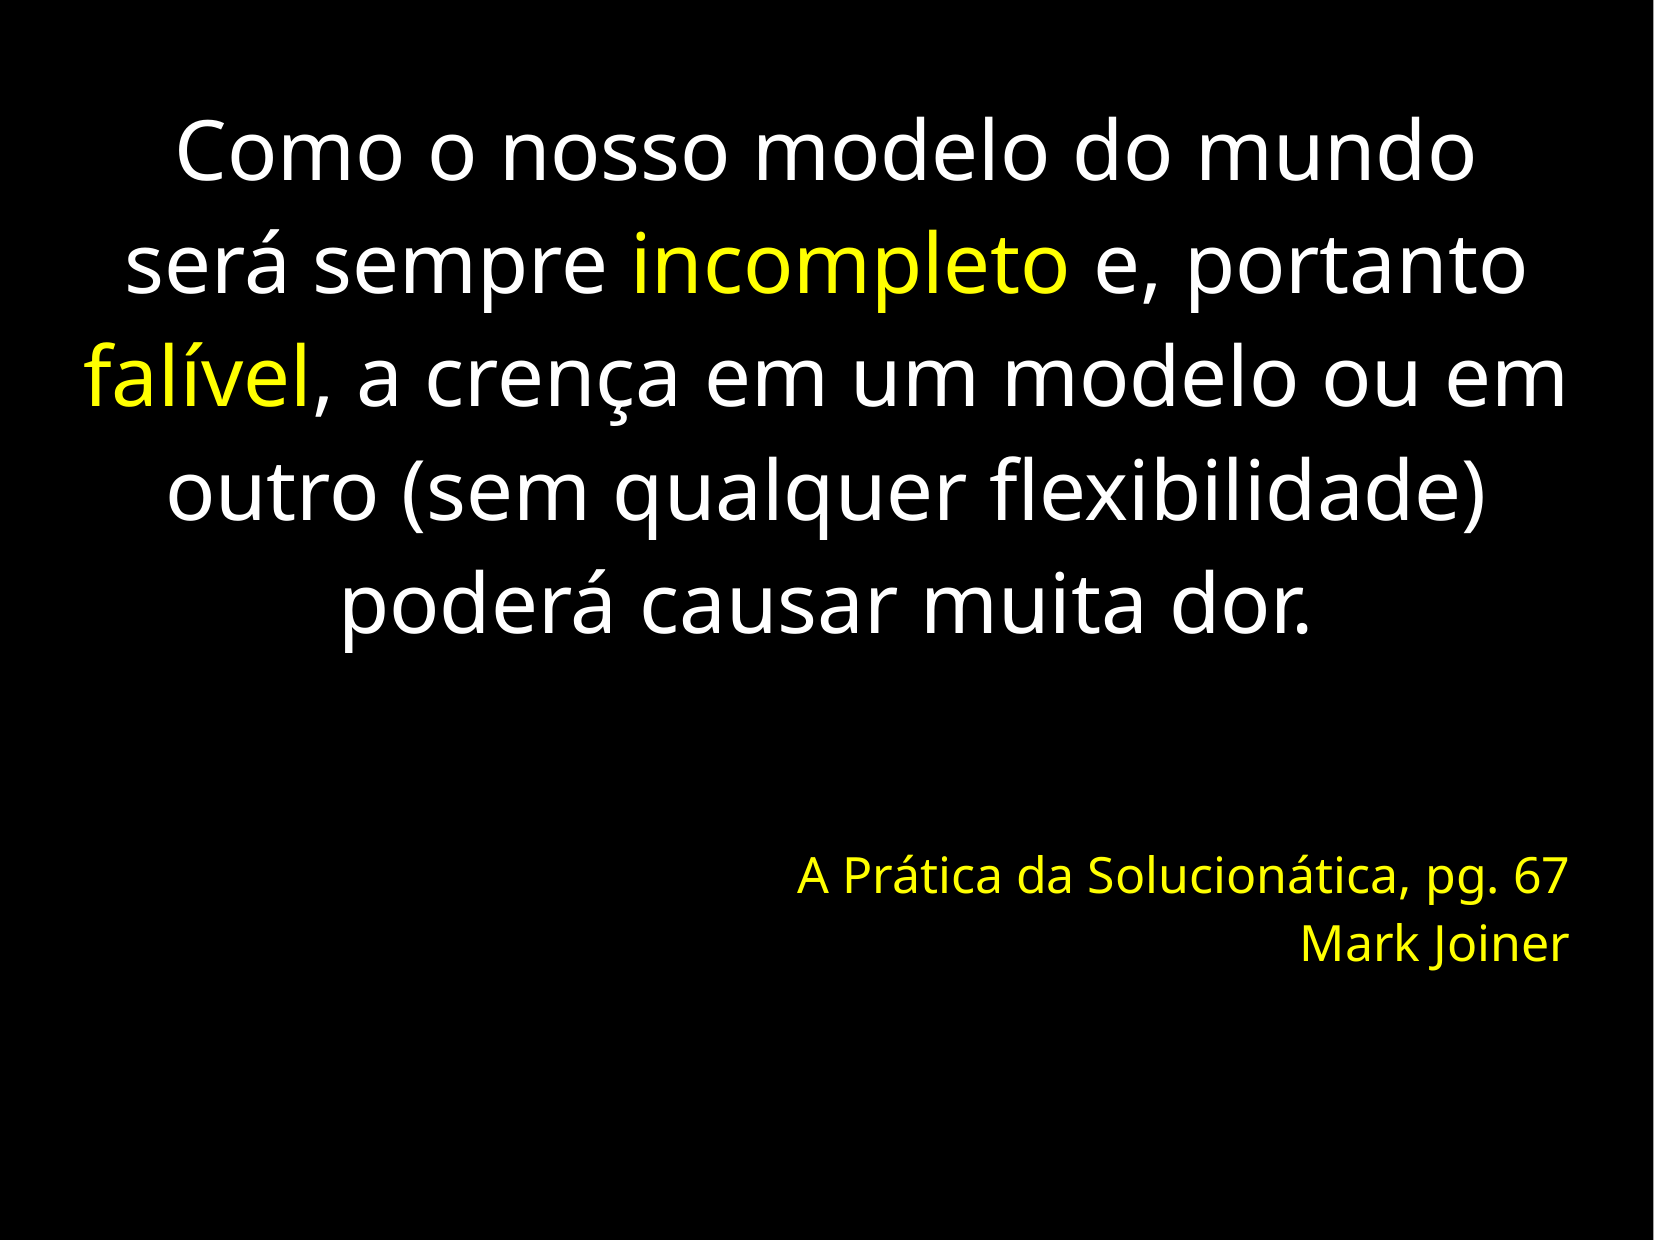

# Como o nosso modelo do mundo será sempre incompleto e, portanto falível, a crença em um modelo ou em outro (sem qualquer flexibilidade) poderá causar muita dor.
A Prática da Solucionática, pg. 67
Mark Joiner